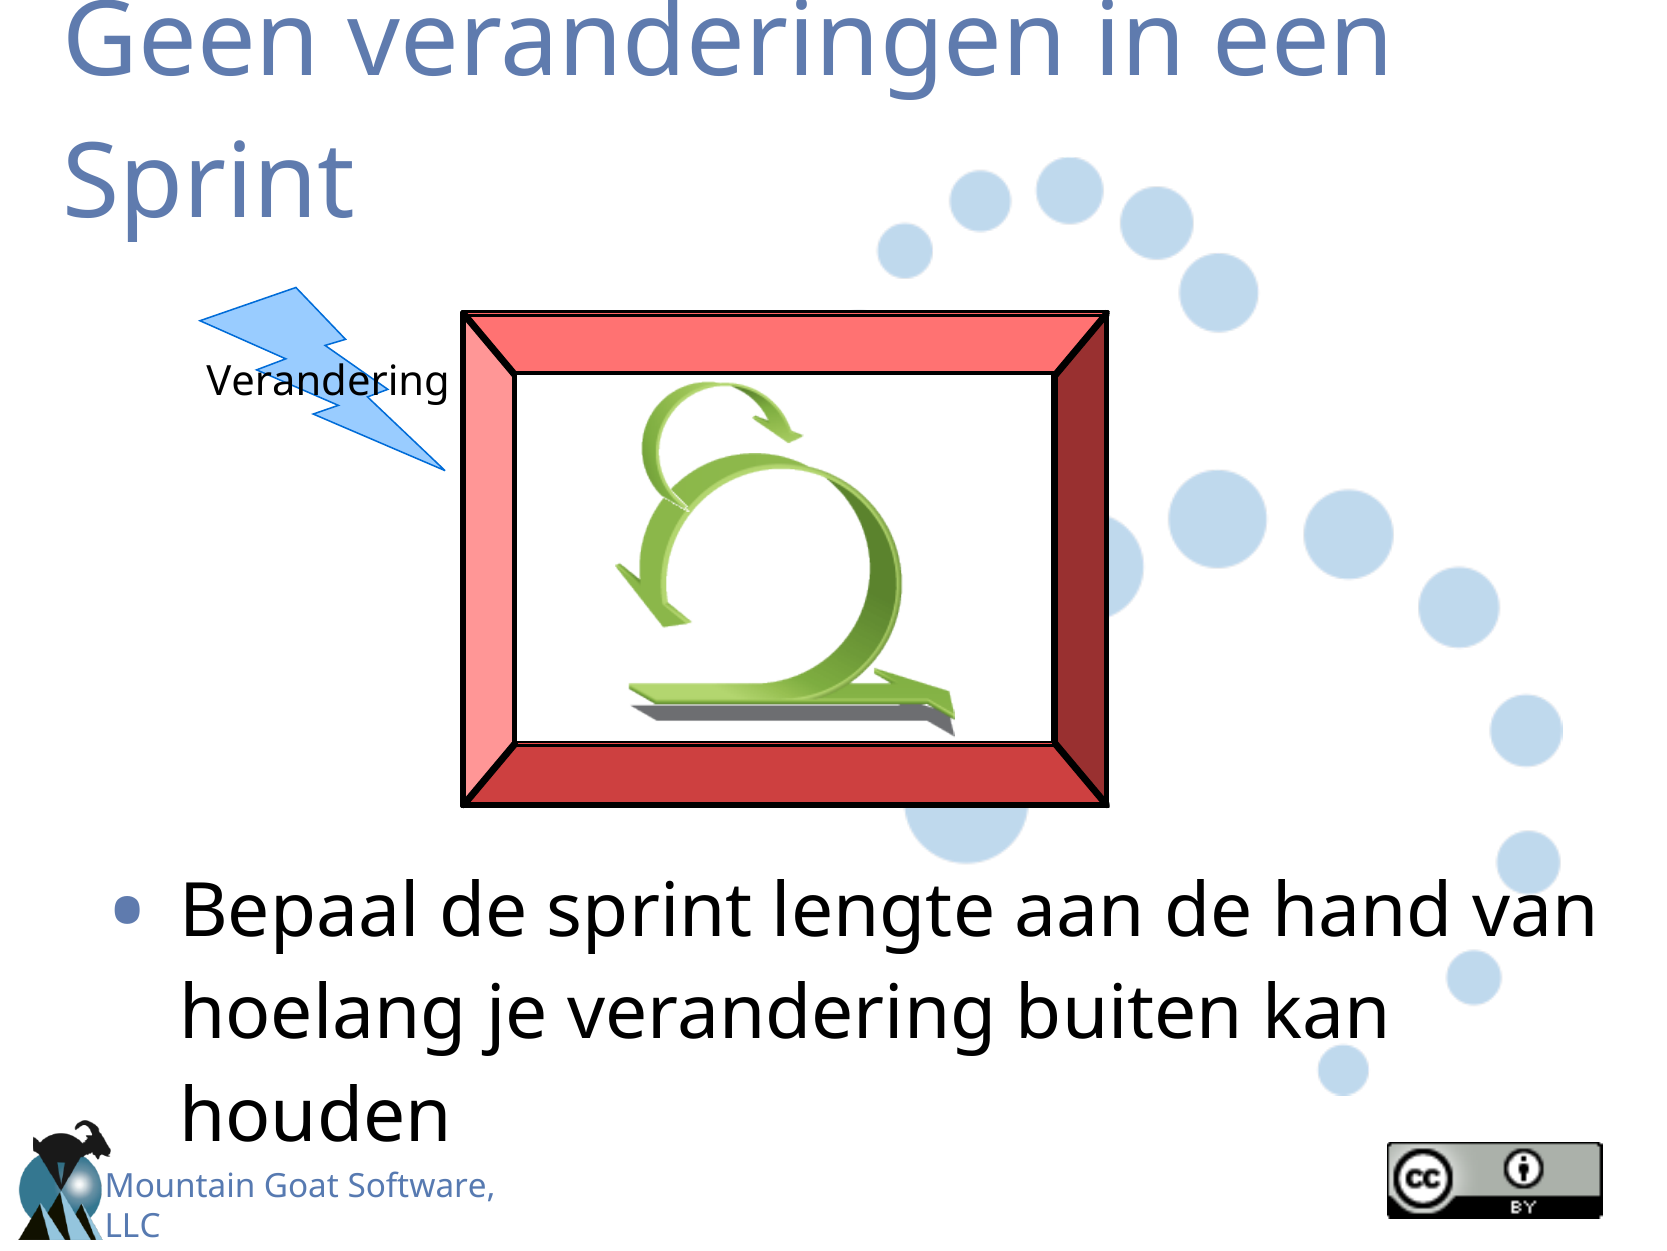

# Geen veranderingen in een Sprint
Verandering
Bepaal de sprint lengte aan de hand van hoelang je verandering buiten kan houden